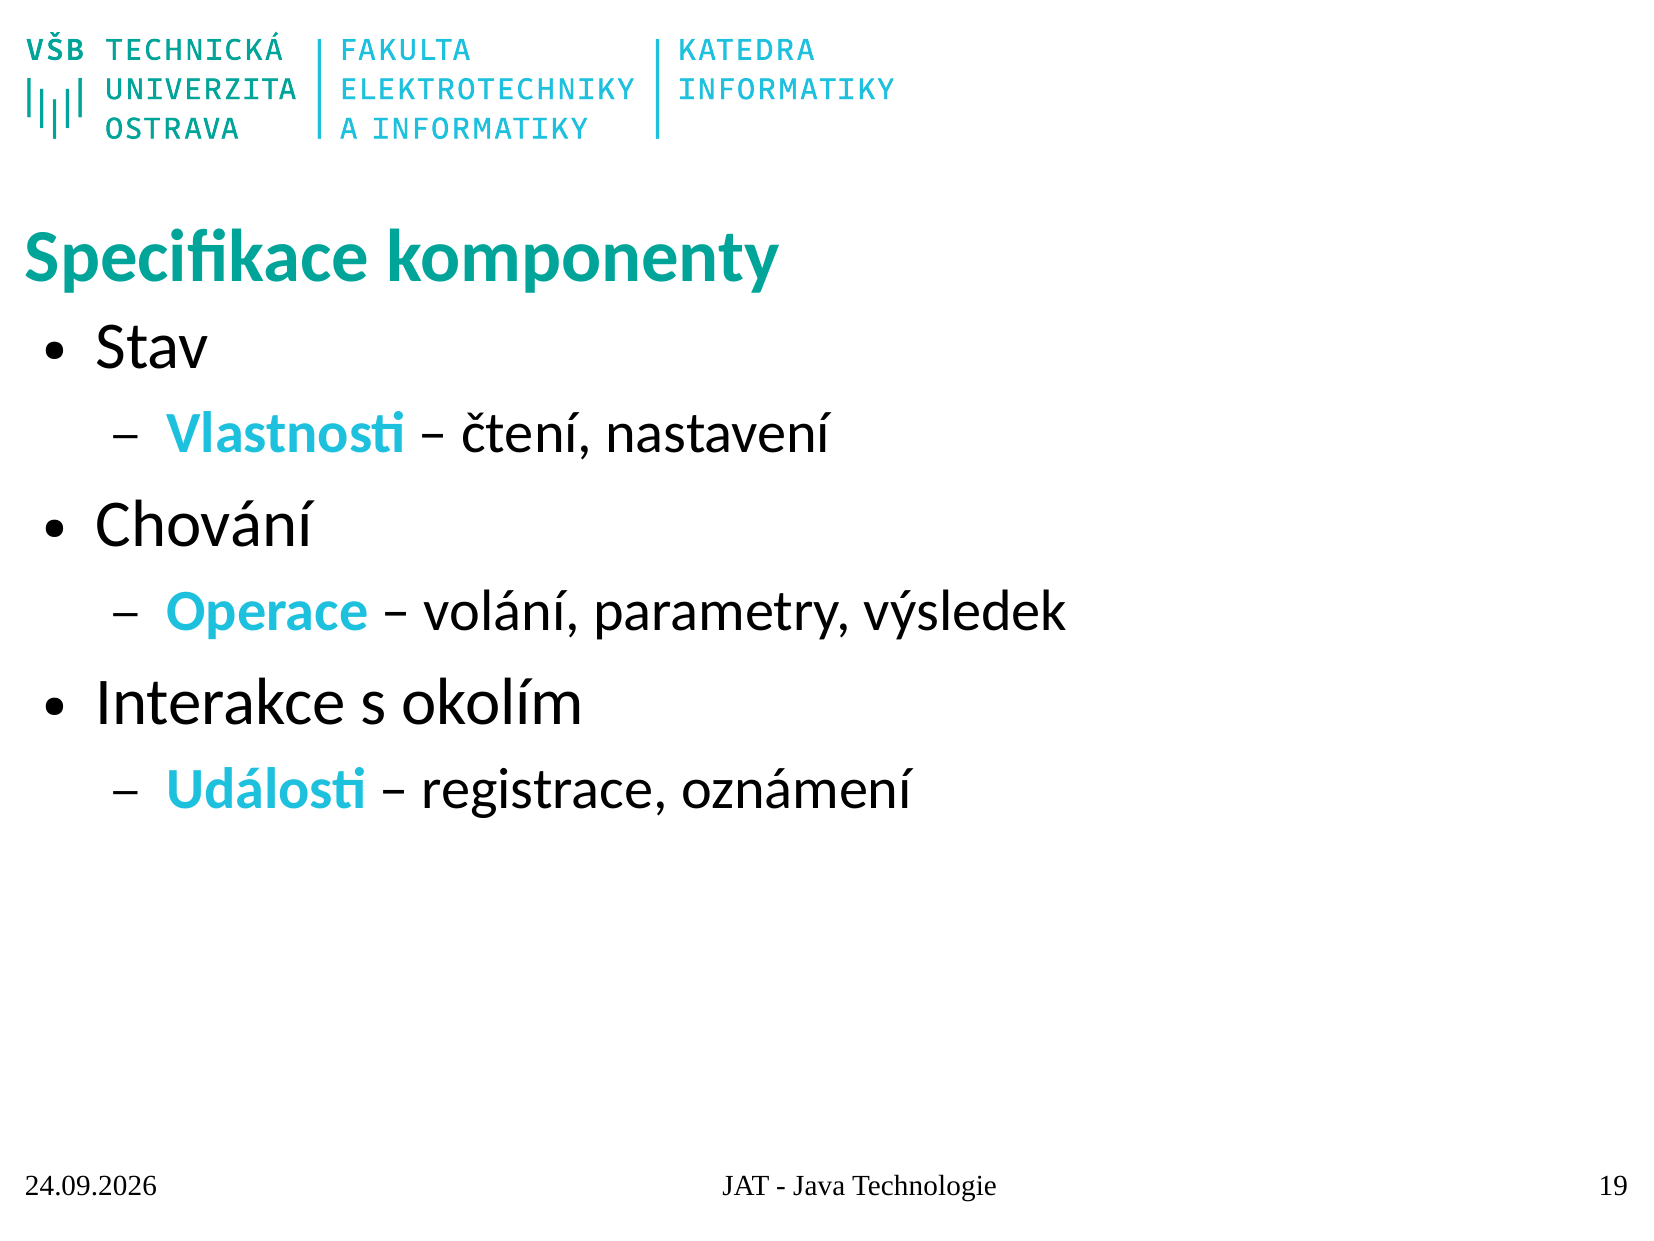

Specifikace komponenty
# Stav
Vlastnosti – čtení, nastavení
Chování
Operace – volání, parametry, výsledek
Interakce s okolím
Události – registrace, oznámení
JAT - Java Technologie
19